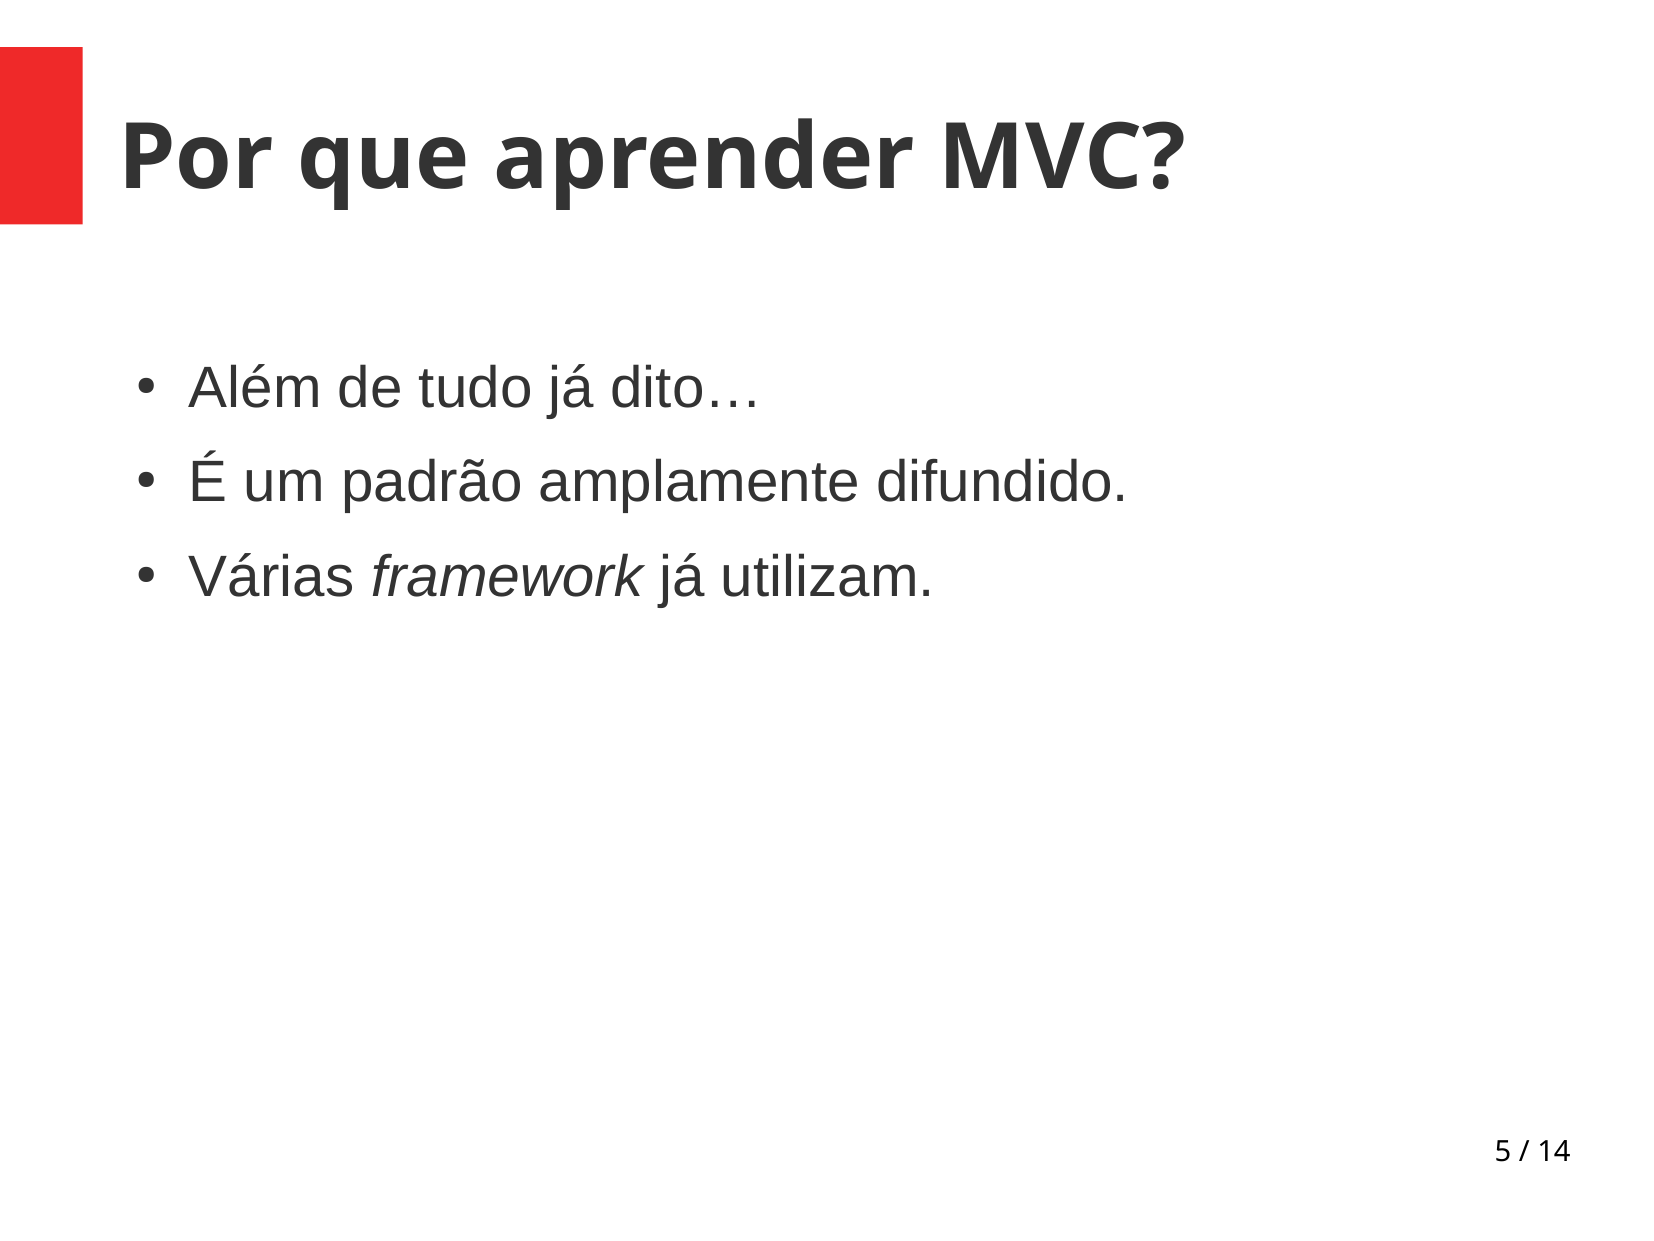

# Por que aprender MVC?
Além de tudo já dito…
É um padrão amplamente difundido.
Várias framework já utilizam.
5